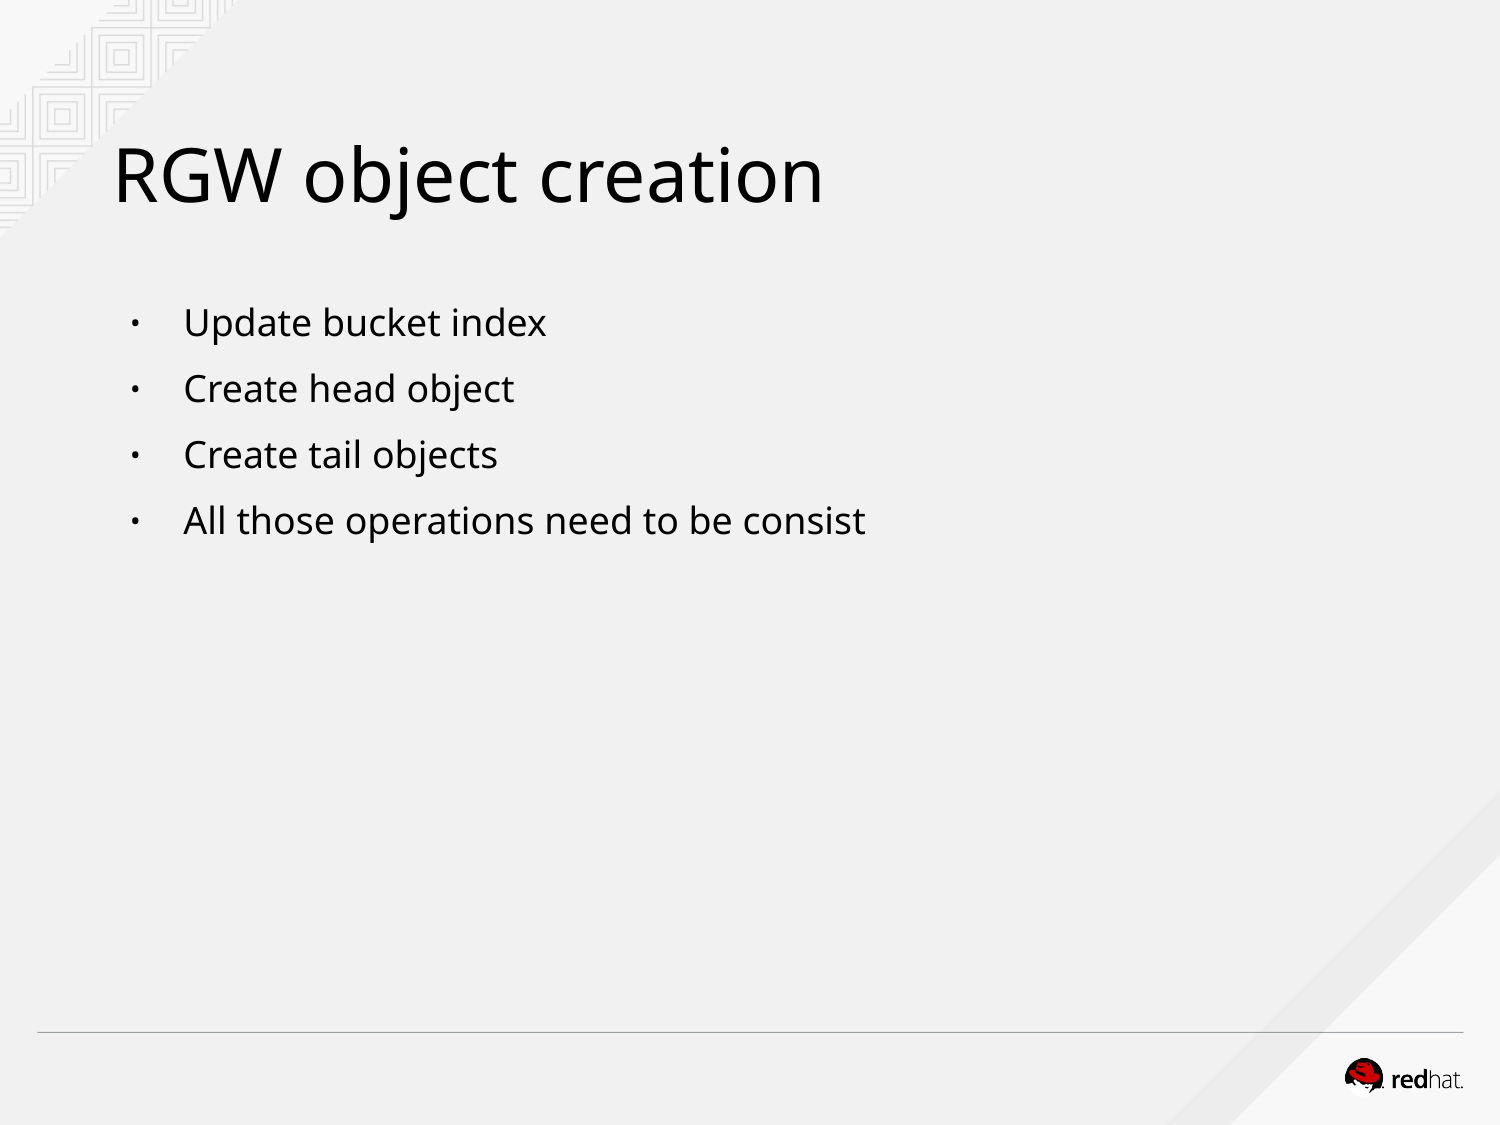

# RGW object creation
Update bucket index
Create head object
Create tail objects
All those operations need to be consist